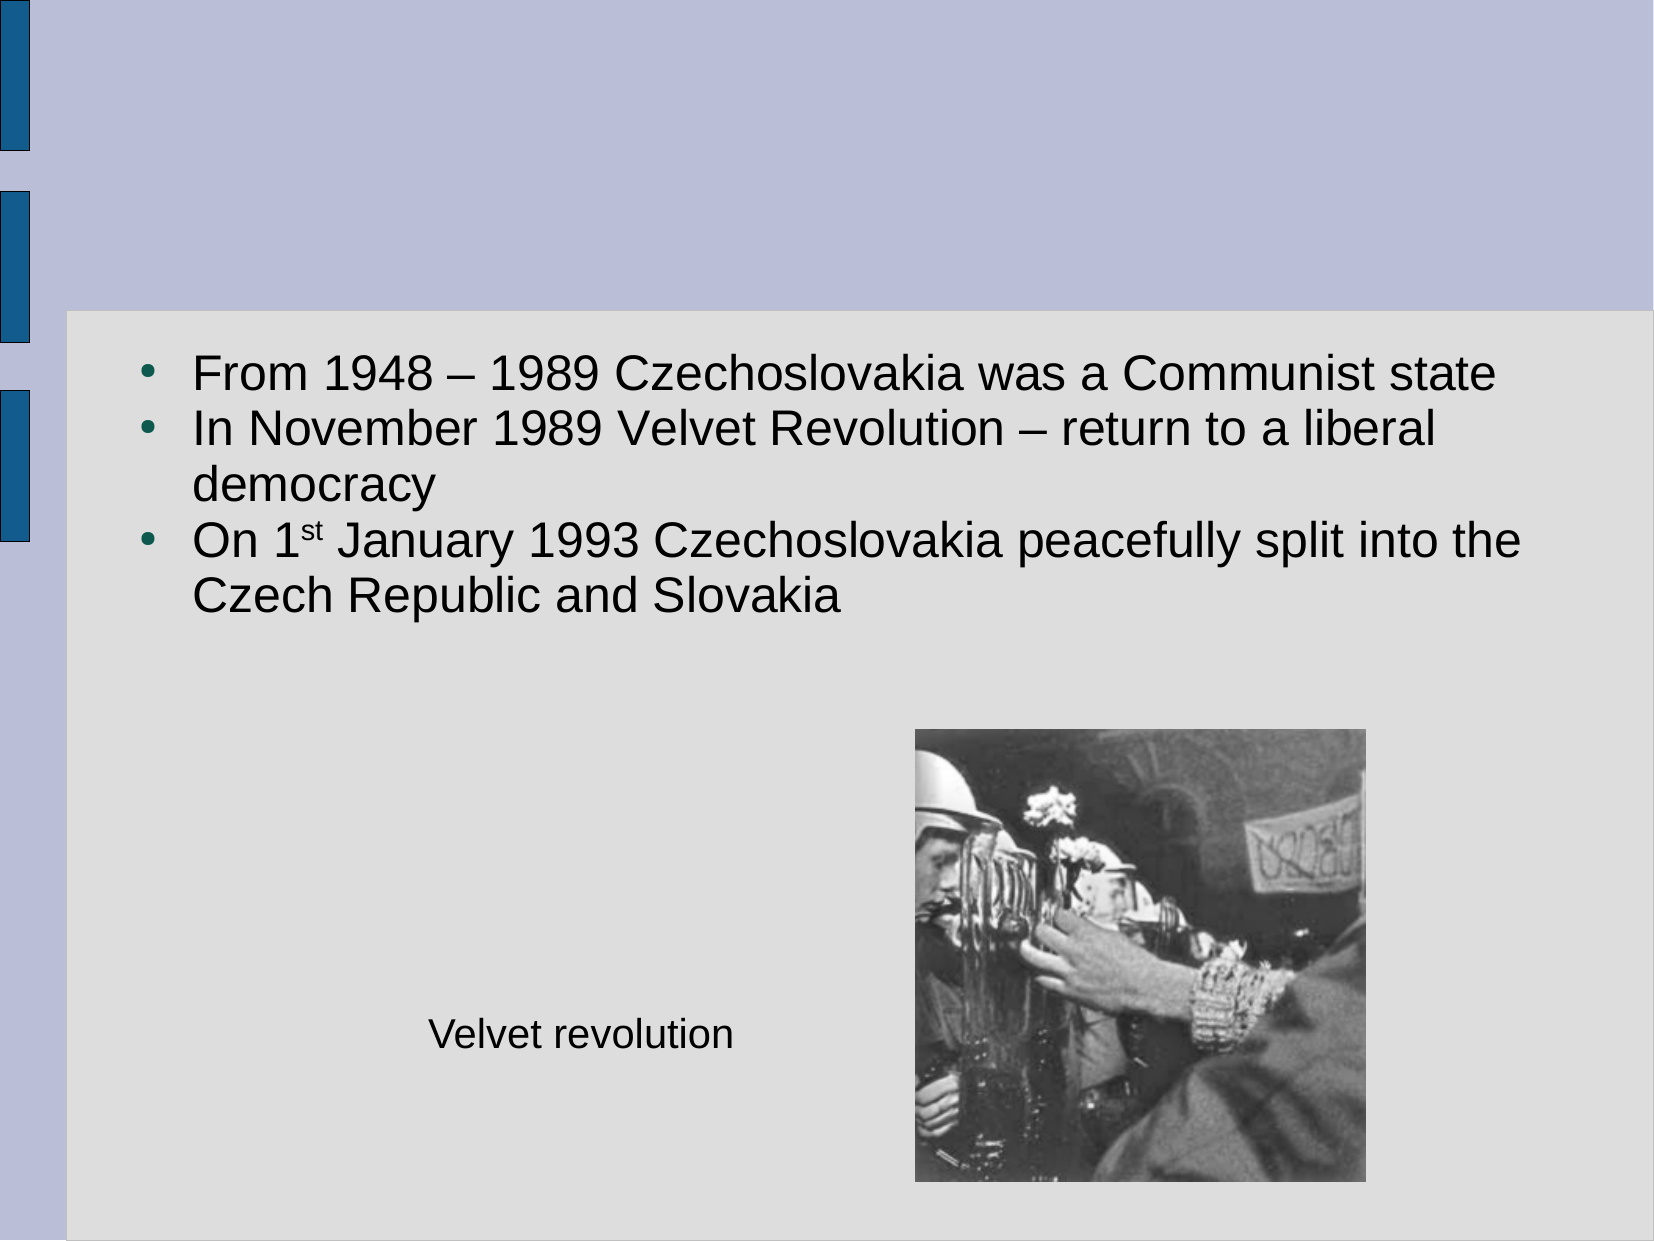

# From 1948 – 1989 Czechoslovakia was a Communist state
In November 1989 Velvet Revolution – return to a liberal democracy
On 1st January 1993 Czechoslovakia peacefully split into the Czech Republic and Slovakia
Velvet revolution